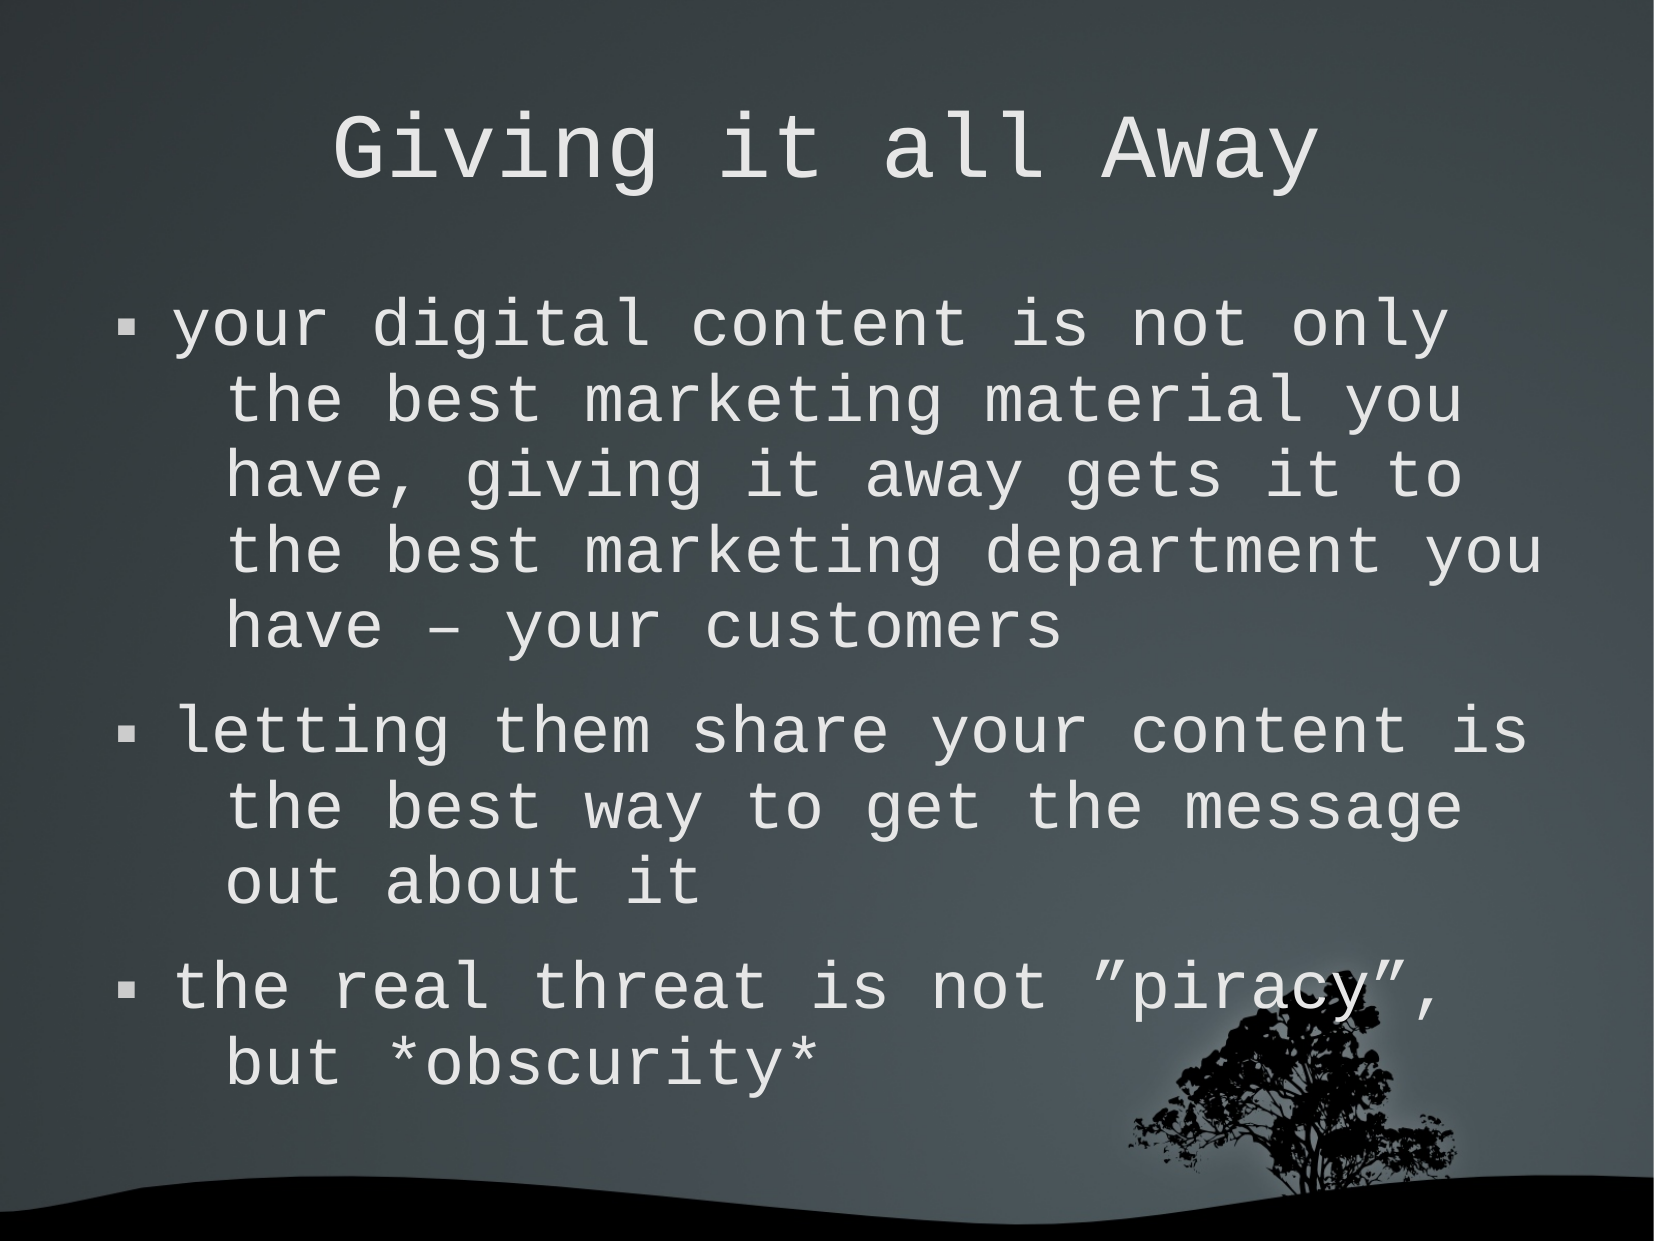

# Giving it all Away
your digital content is not only the best marketing material you have, giving it away gets it to the best marketing department you have – your customers
letting them share your content is the best way to get the message out about it
the real threat is not ”piracy”, but *obscurity*